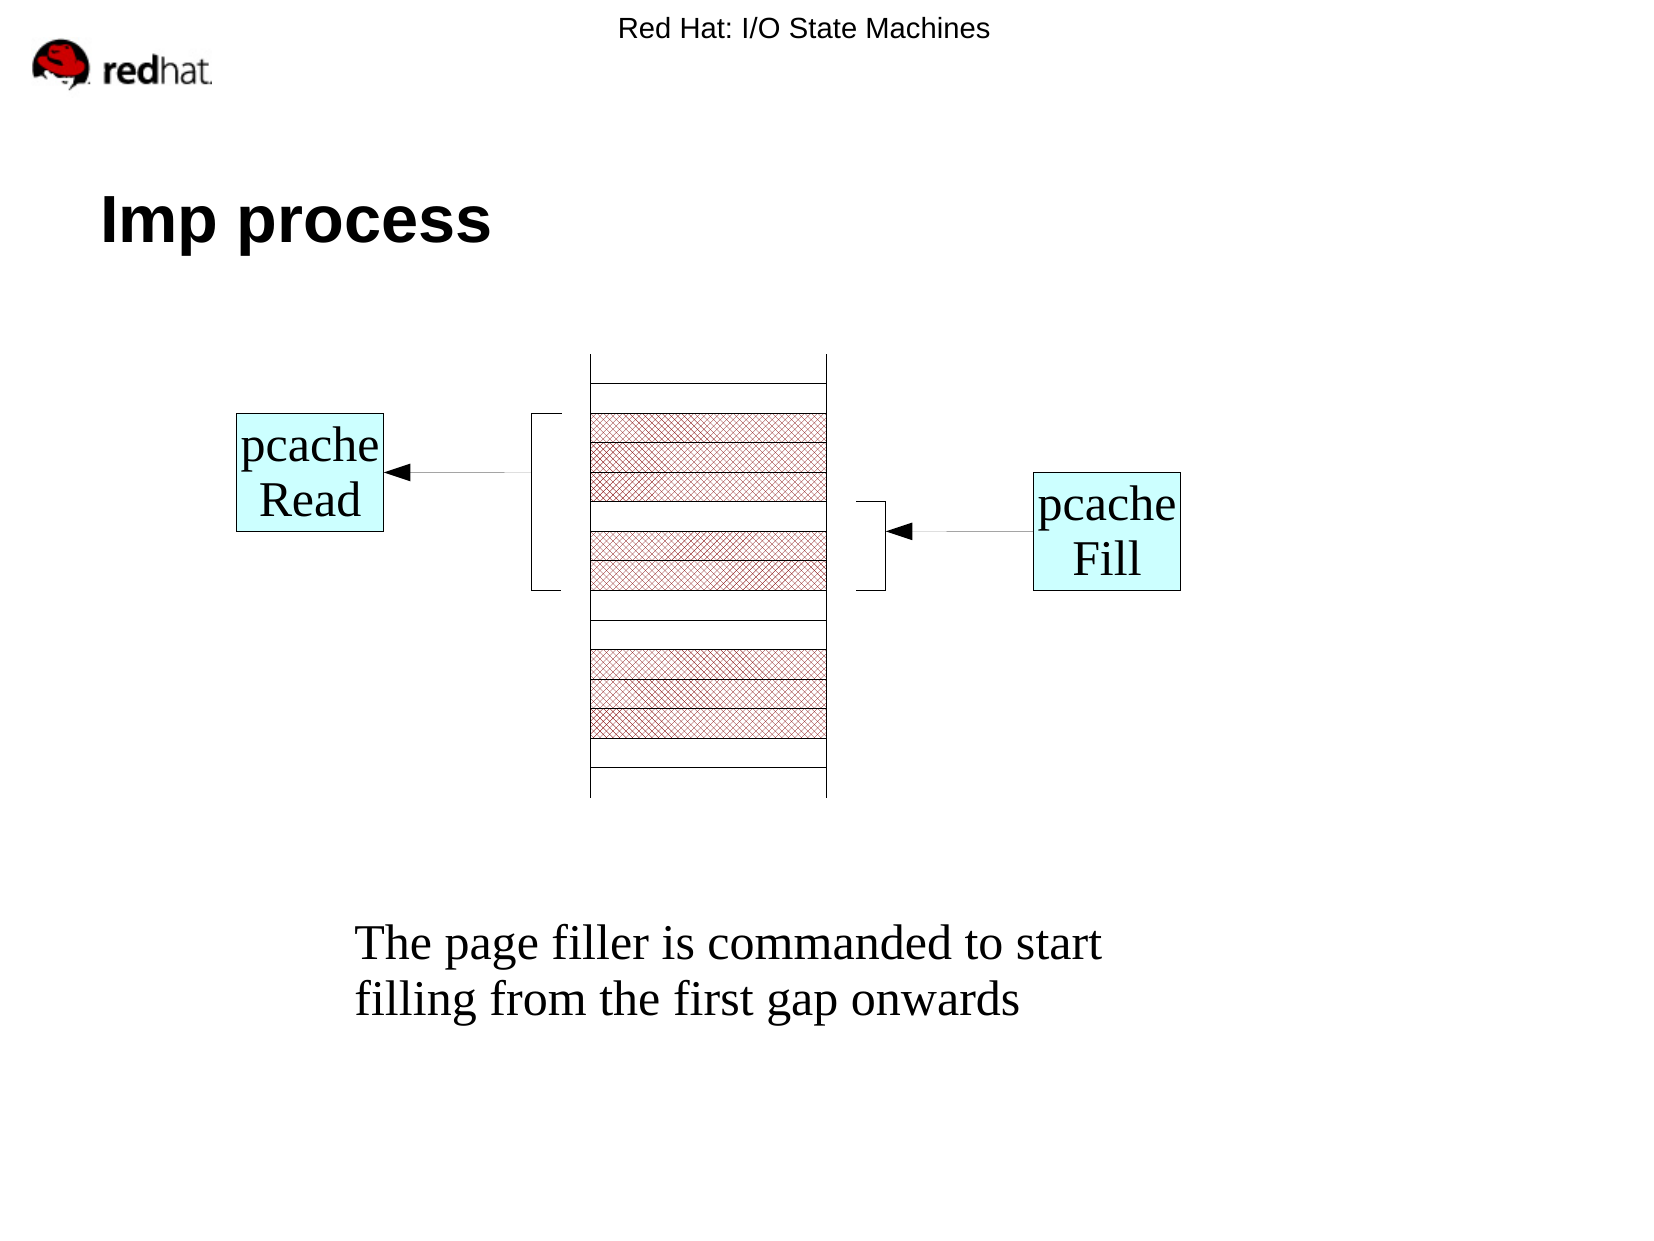

# Imp process
pcache
Read
pcache
Fill
The page filler is commanded to start filling from the first gap onwards